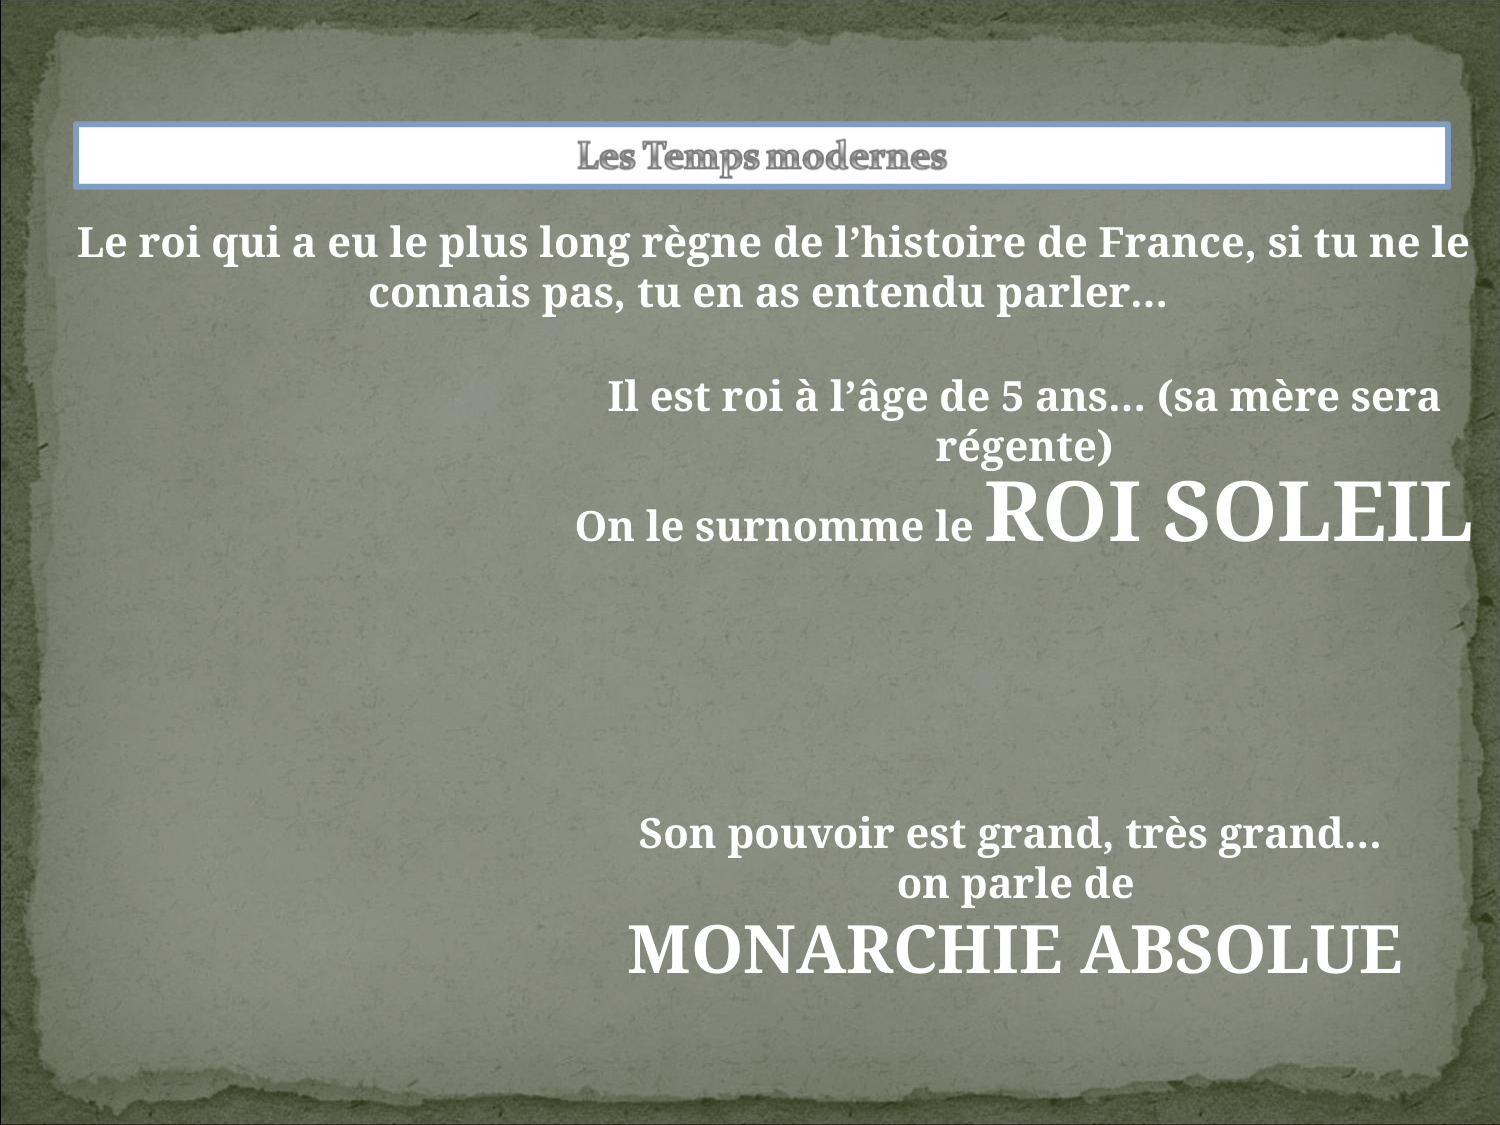

Le roi qui a eu le plus long règne de l’histoire de France, si tu ne le connais pas, tu en as entendu parler…
Il est roi à l’âge de 5 ans… (sa mère sera régente)
On le surnomme le ROI SOLEIL
Son pouvoir est grand, très grand…
on parle de
MONARCHIE ABSOLUE